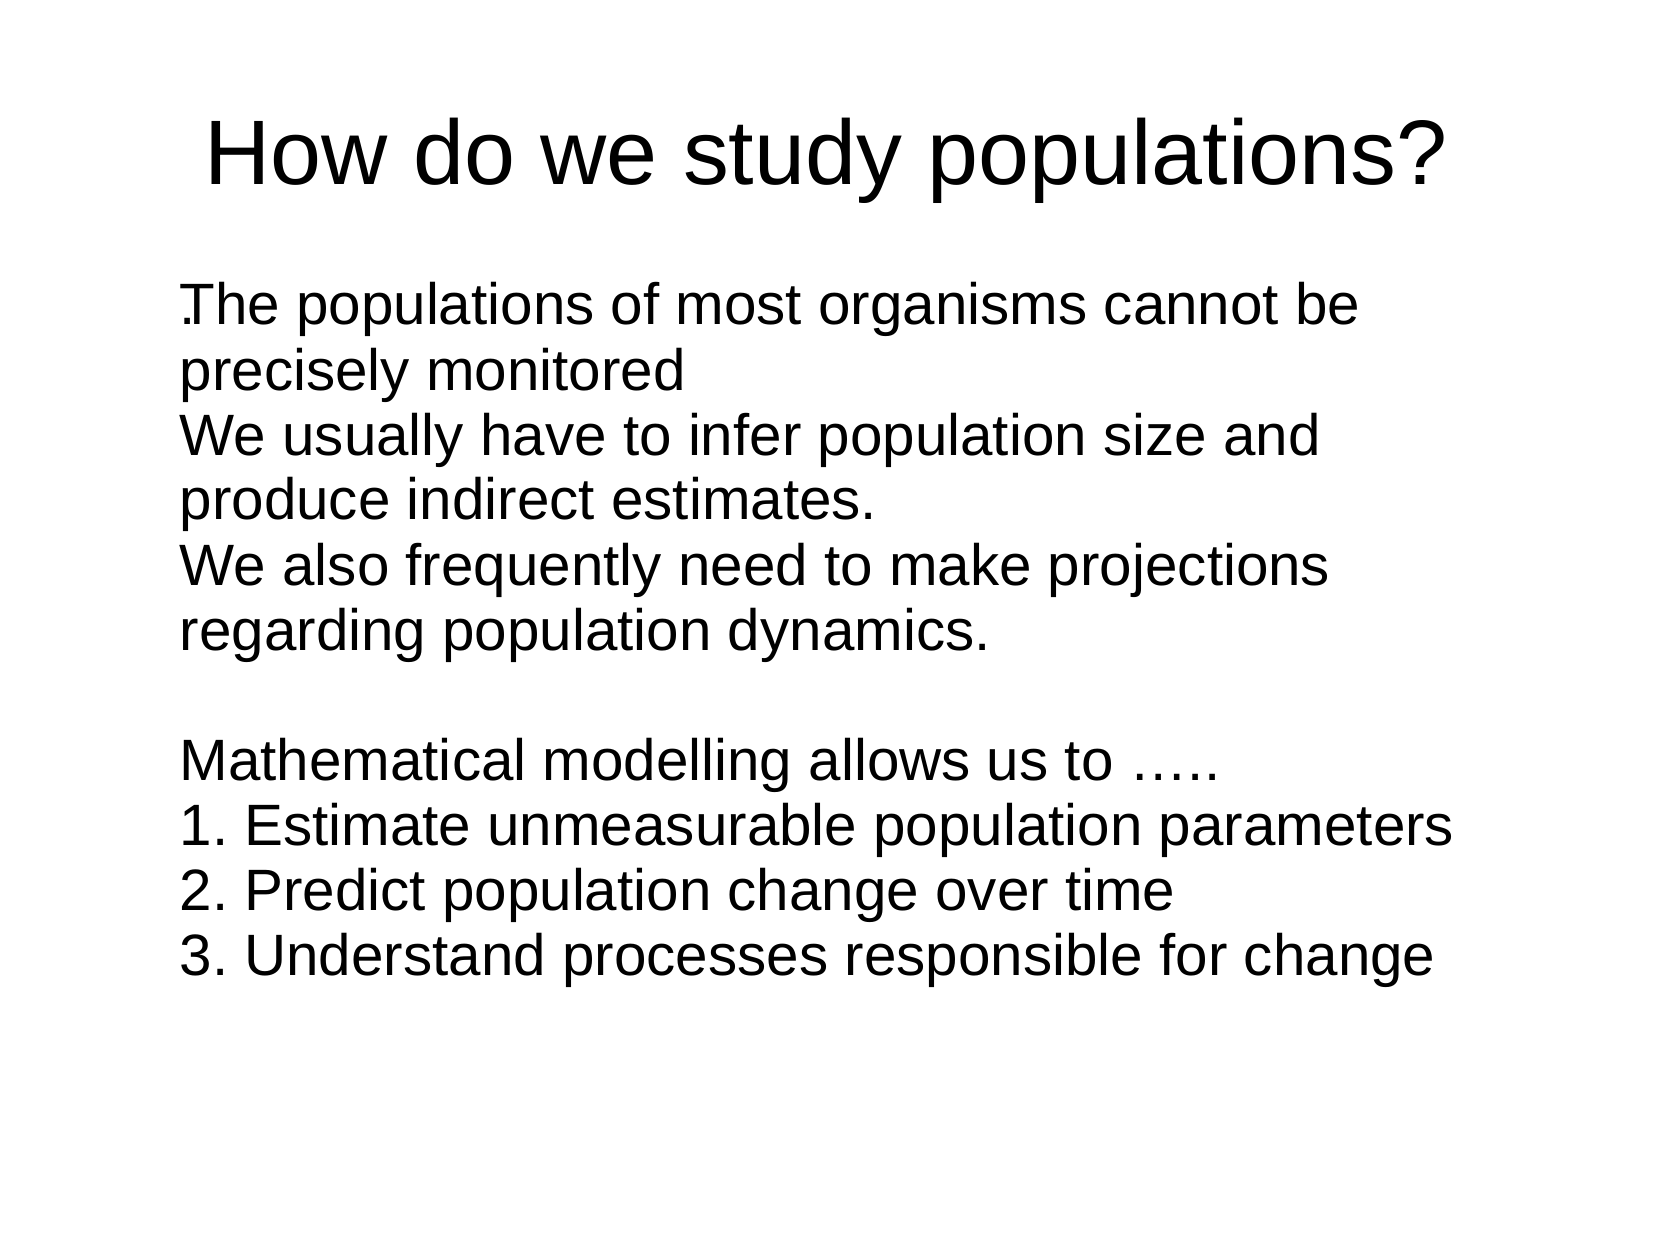

# How do we study populations?
.
The populations of most organisms cannot be precisely monitored
We usually have to infer population size and produce indirect estimates.
We also frequently need to make projections regarding population dynamics.
Mathematical modelling allows us to …..
1. Estimate unmeasurable population parameters
2. Predict population change over time
3. Understand processes responsible for change